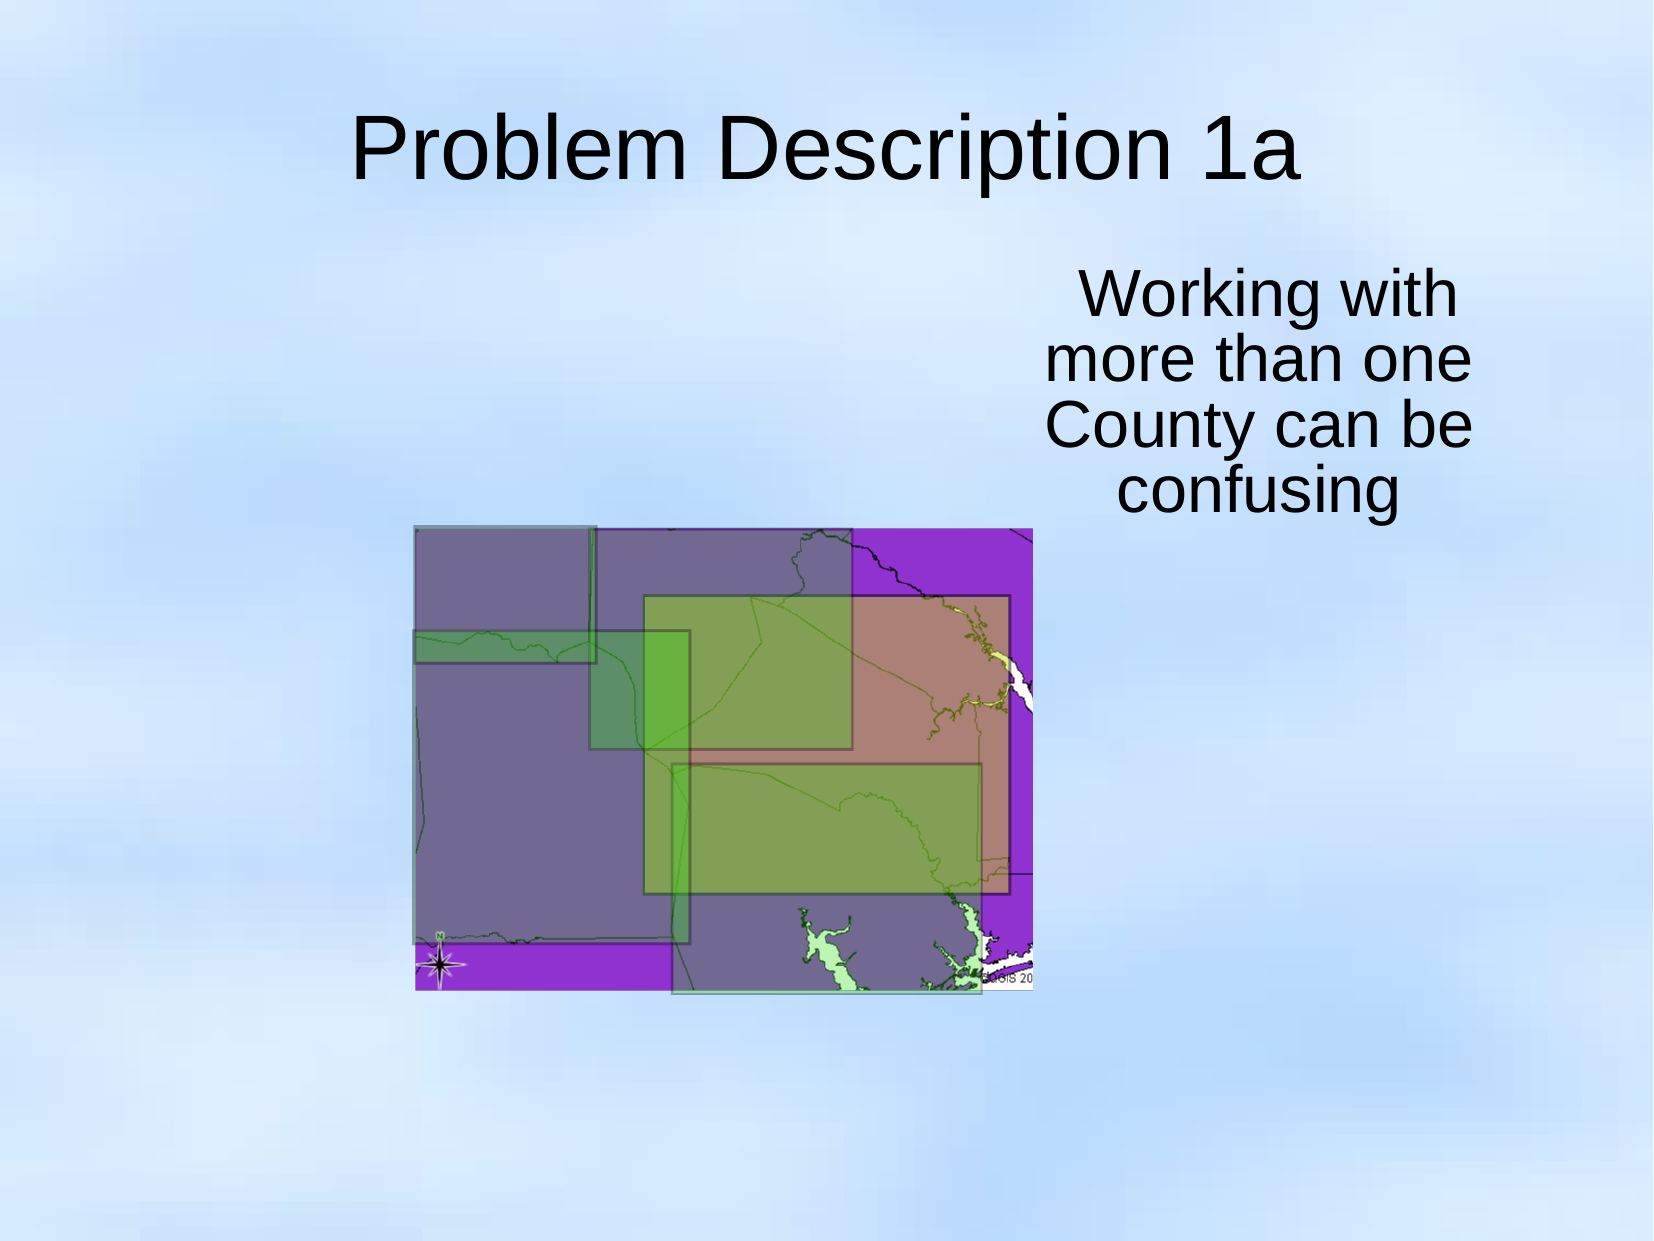

# Problem Description 1a
 Working with more than one County can be confusing